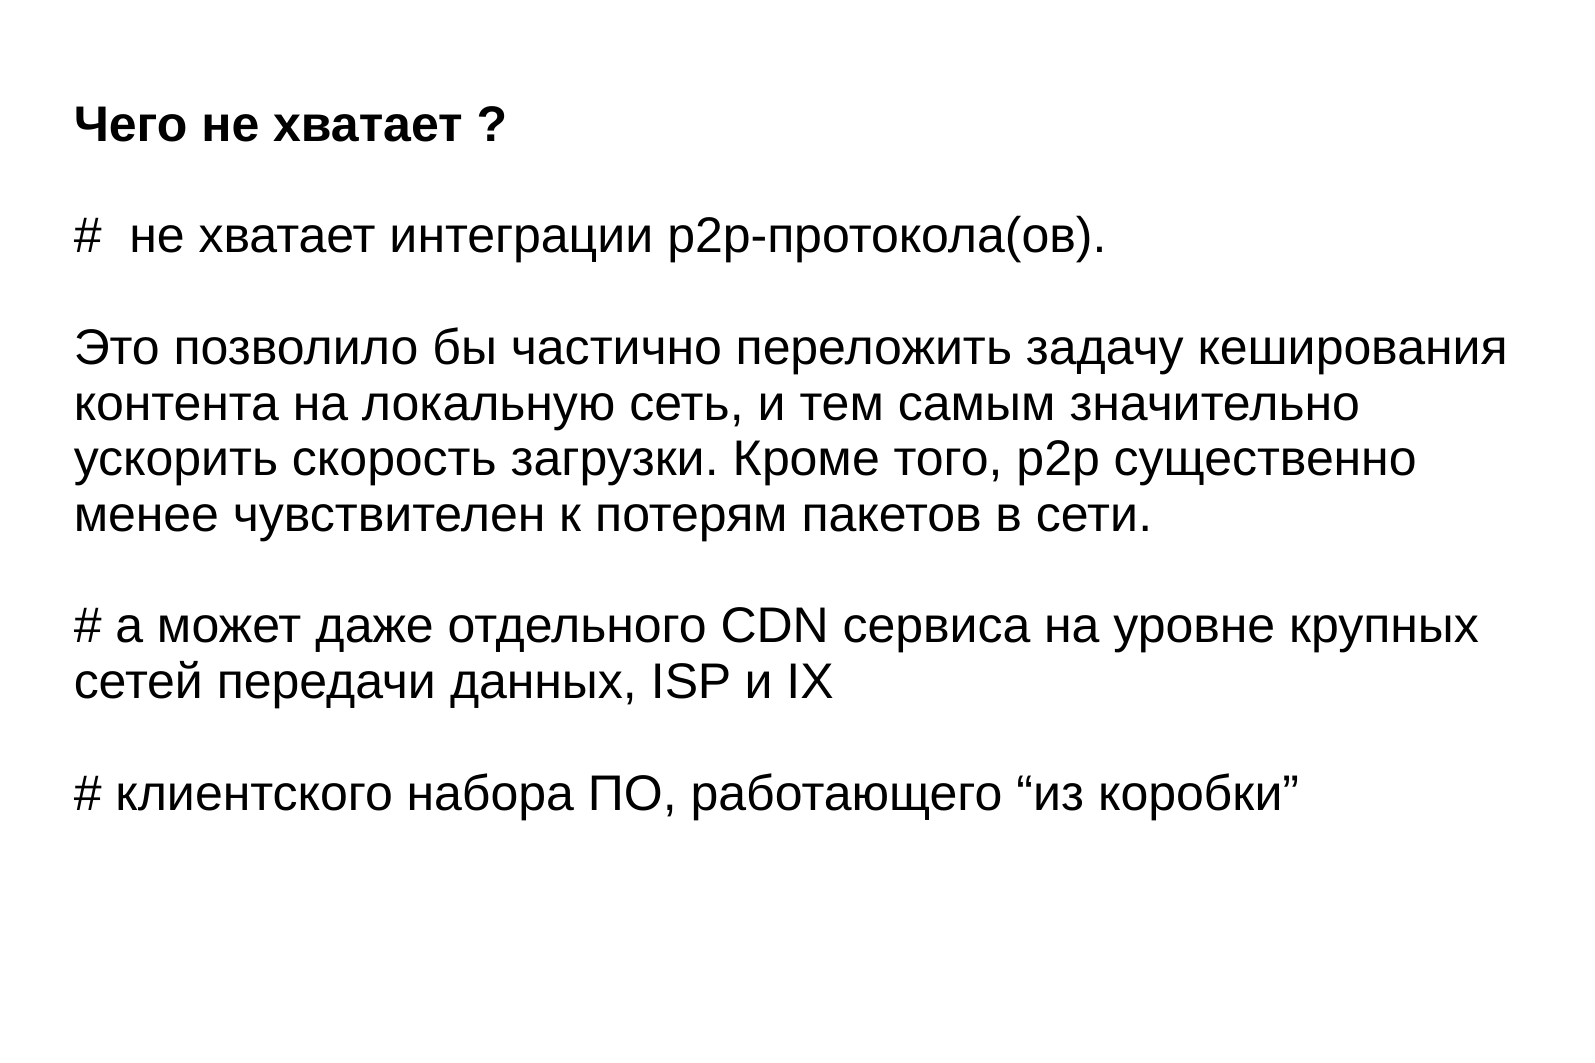

Чего не хватает ?
# не хватает интеграции p2p-протокола(ов).
Это позволило бы частично переложить задачу кеширования контента на локальную сеть, и тем самым значительно ускорить скорость загрузки. Кроме того, p2p существенно менее чувствителен к потерям пакетов в сети.
# а может даже отдельного CDN сервиса на уровне крупных сетей передачи данных, ISP и IX
# клиентского набора ПО, работающего “из коробки”